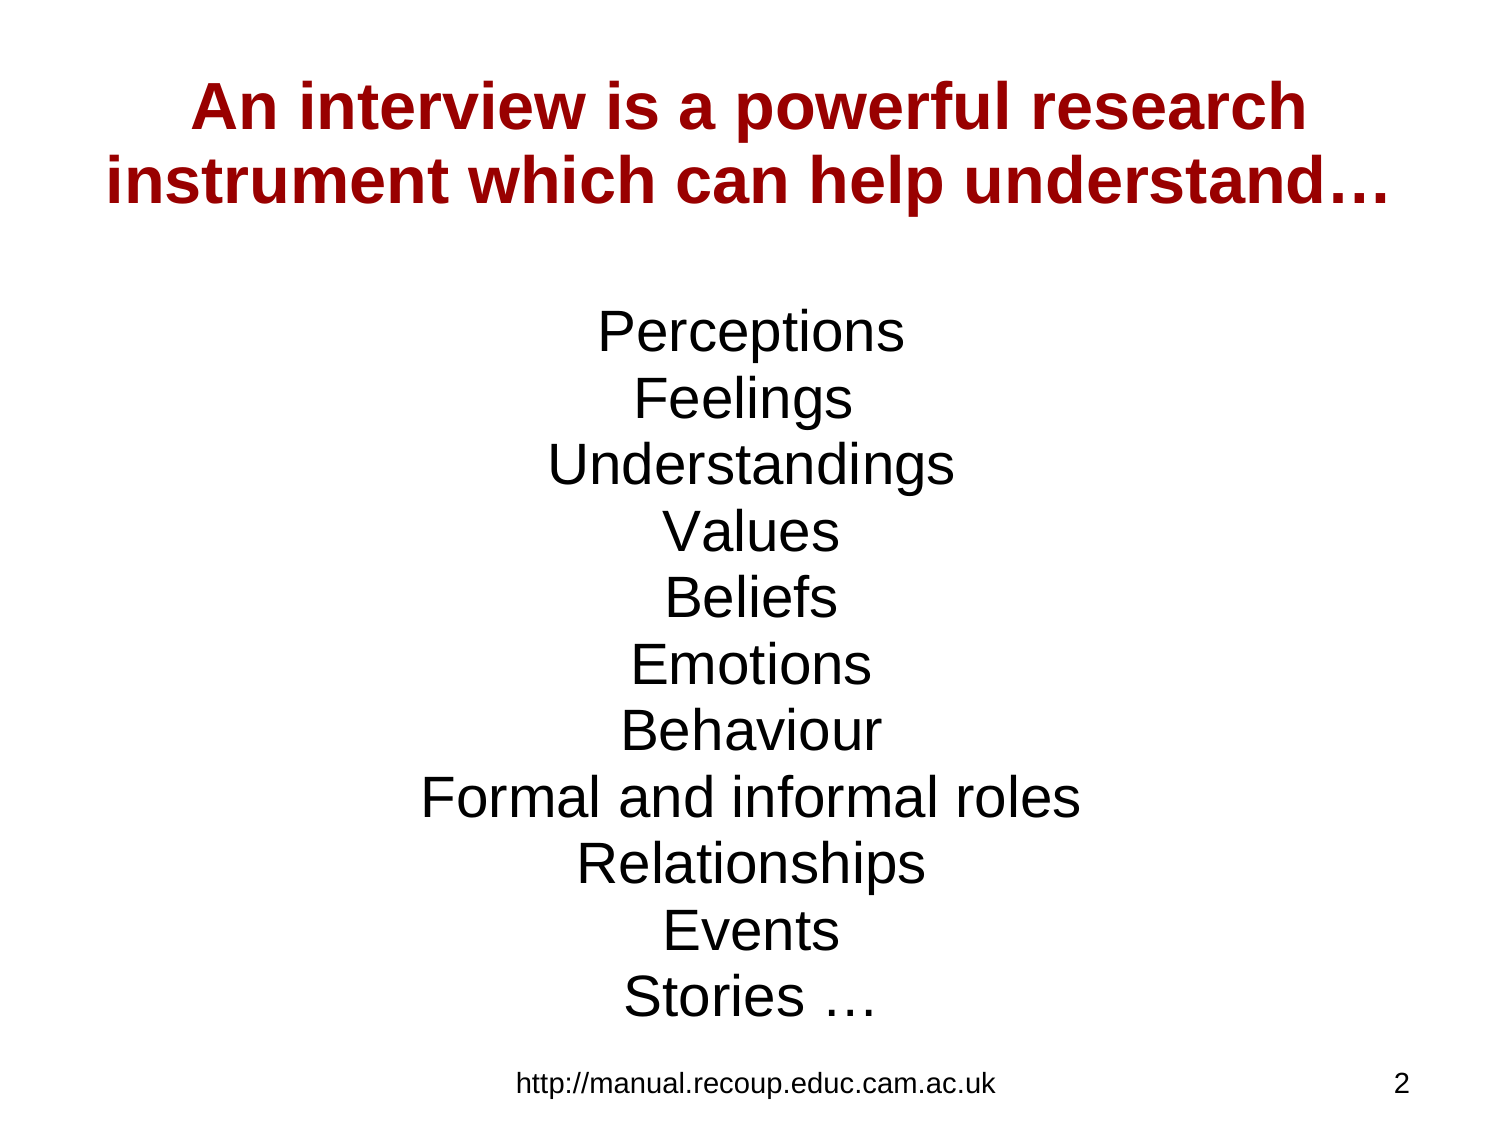

# An interview is a powerful research instrument which can help understand…
Perceptions
Feelings
Understandings
Values
Beliefs
Emotions
Behaviour
Formal and informal roles
Relationships
Events
Stories …
http://manual.recoup.educ.cam.ac.uk
2